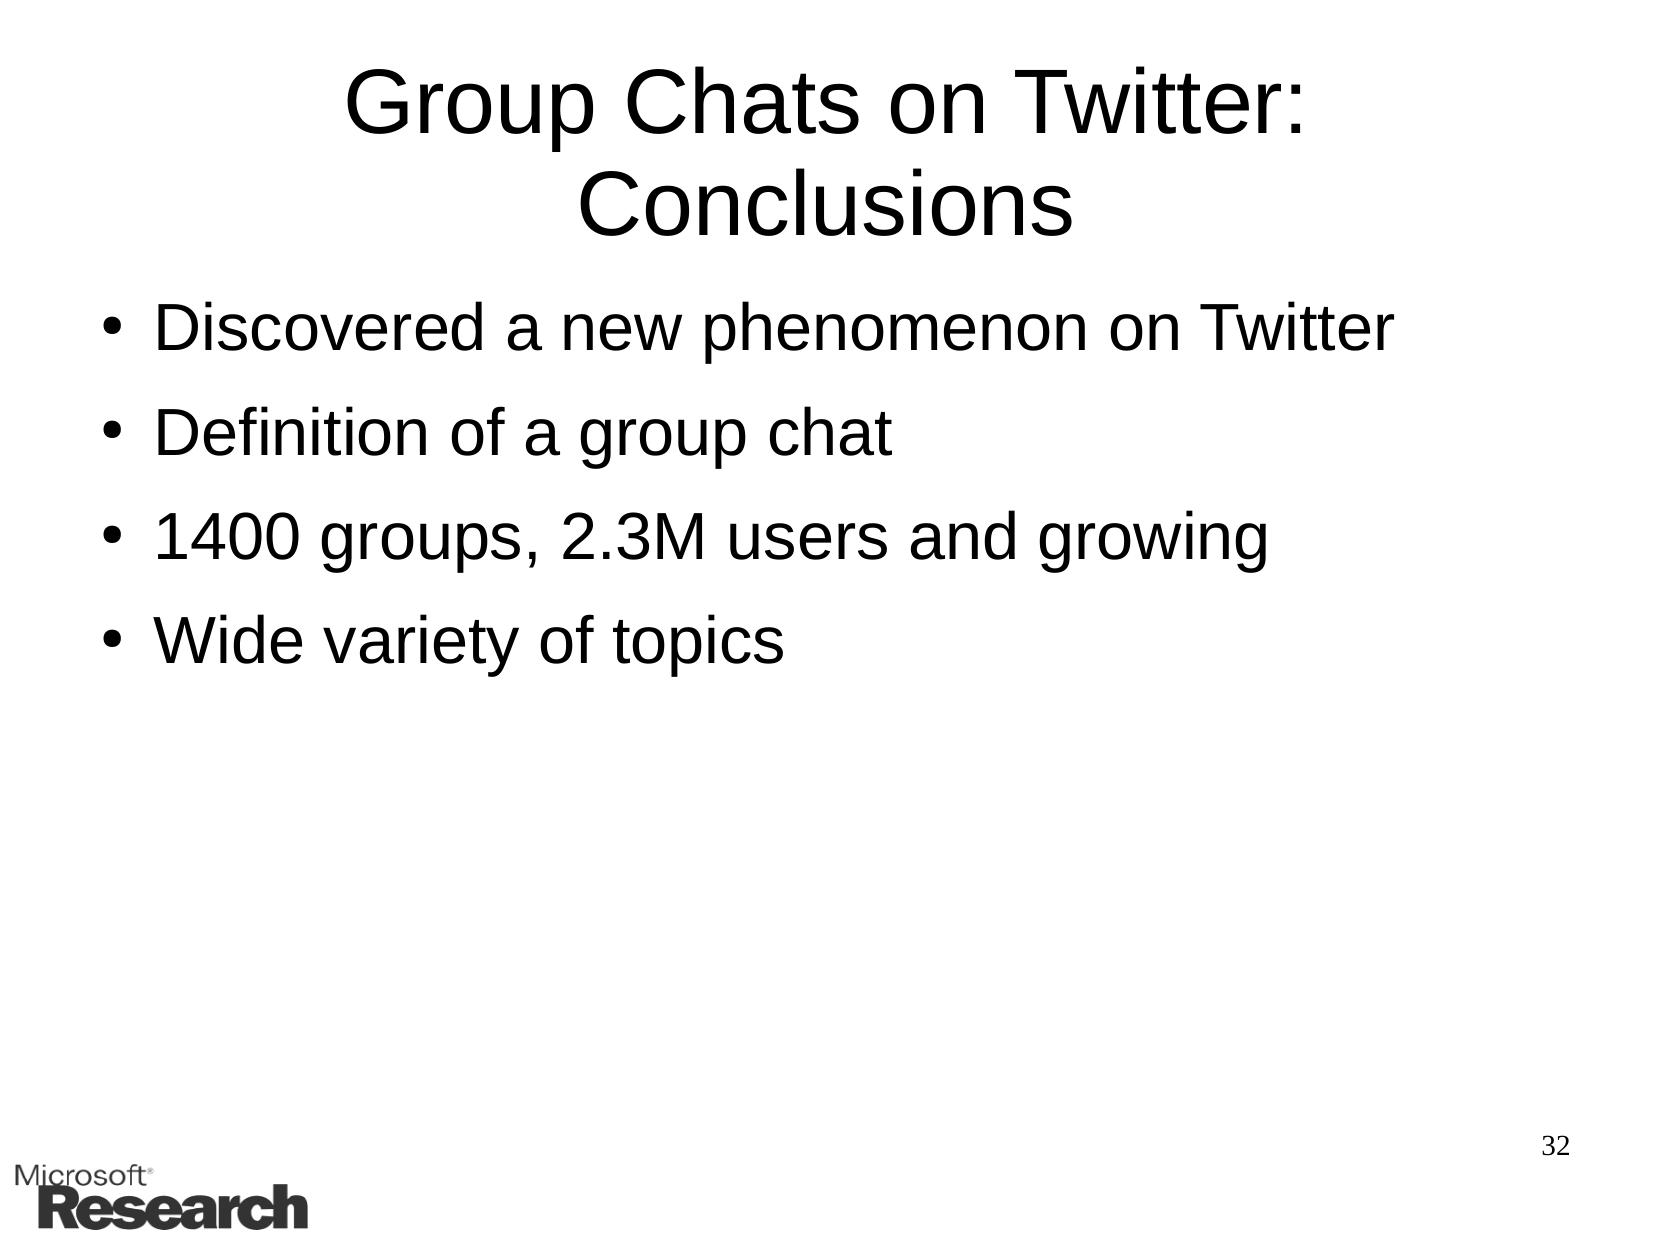

# Group Chats on Twitter: Conclusions
Discovered a new phenomenon on Twitter
Definition of a group chat
1400 groups, 2.3M users and growing
Wide variety of topics
32